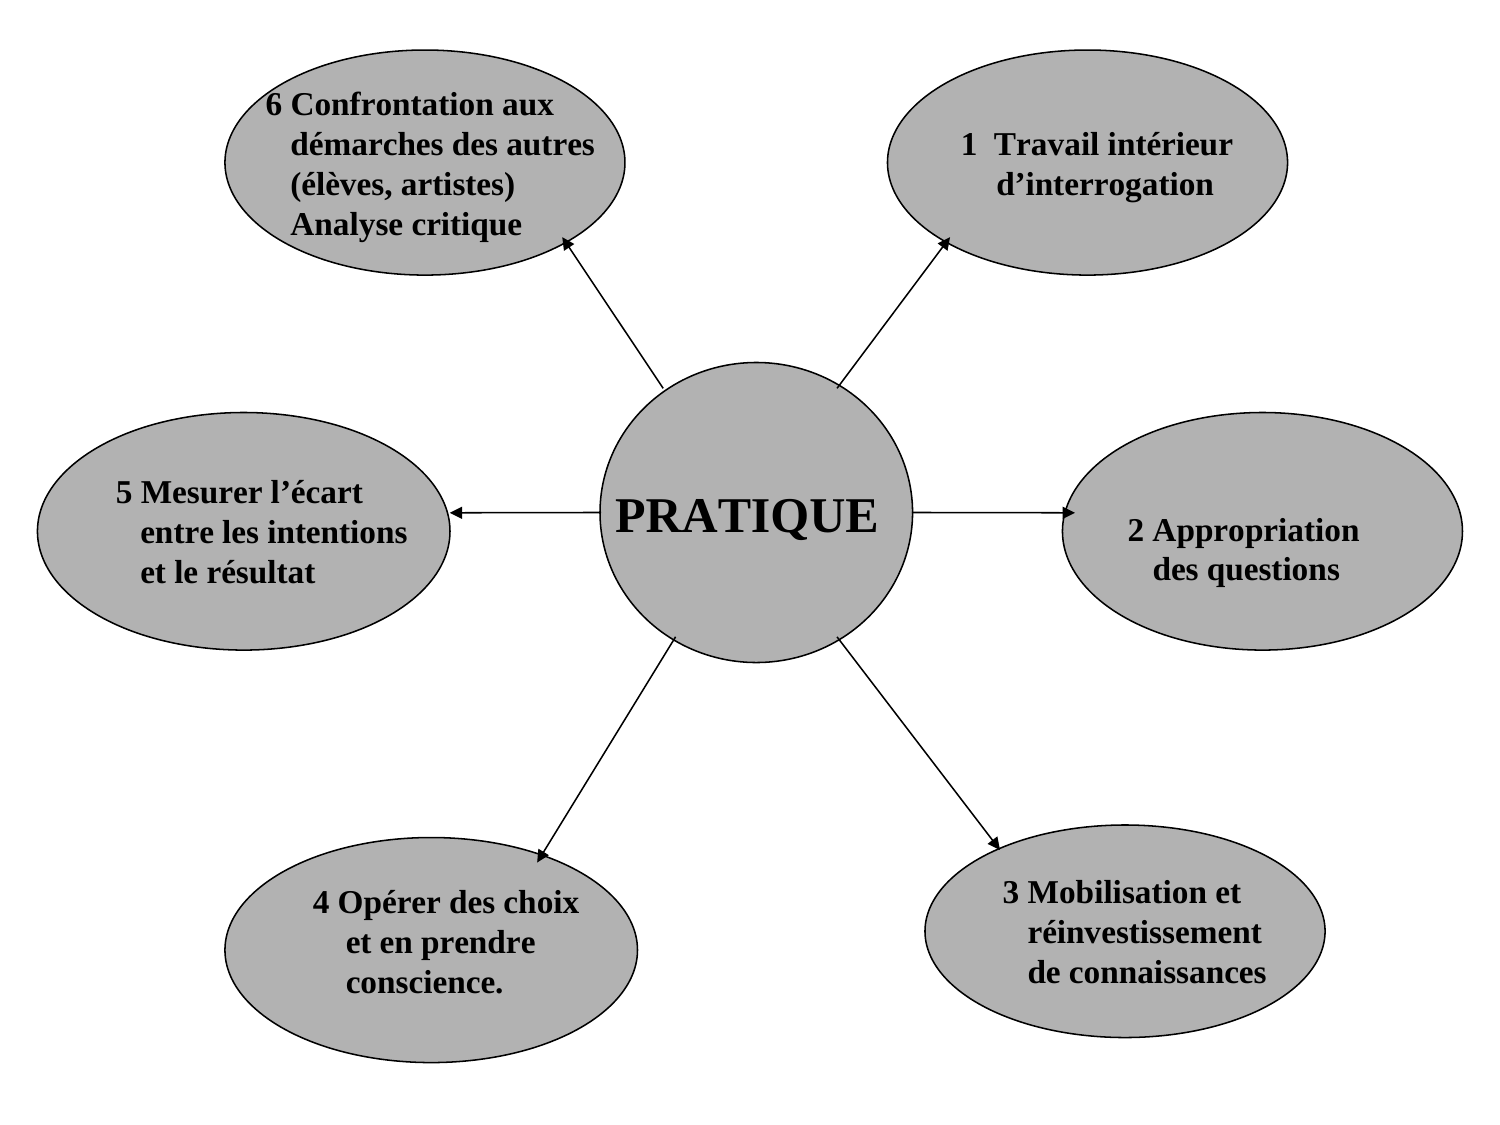

1 Travail intérieur
 d’interrogation
6 Confrontation aux
 démarches des autres
 (élèves, artistes)
 Analyse critique
5 Mesurer l’écart
 entre les intentions
 et le résultat
PRATIQUE
2 Appropriation
 des questions
3 Mobilisation et
 réinvestissement
 de connaissances
4 Opérer des choix
 et en prendre
 conscience.